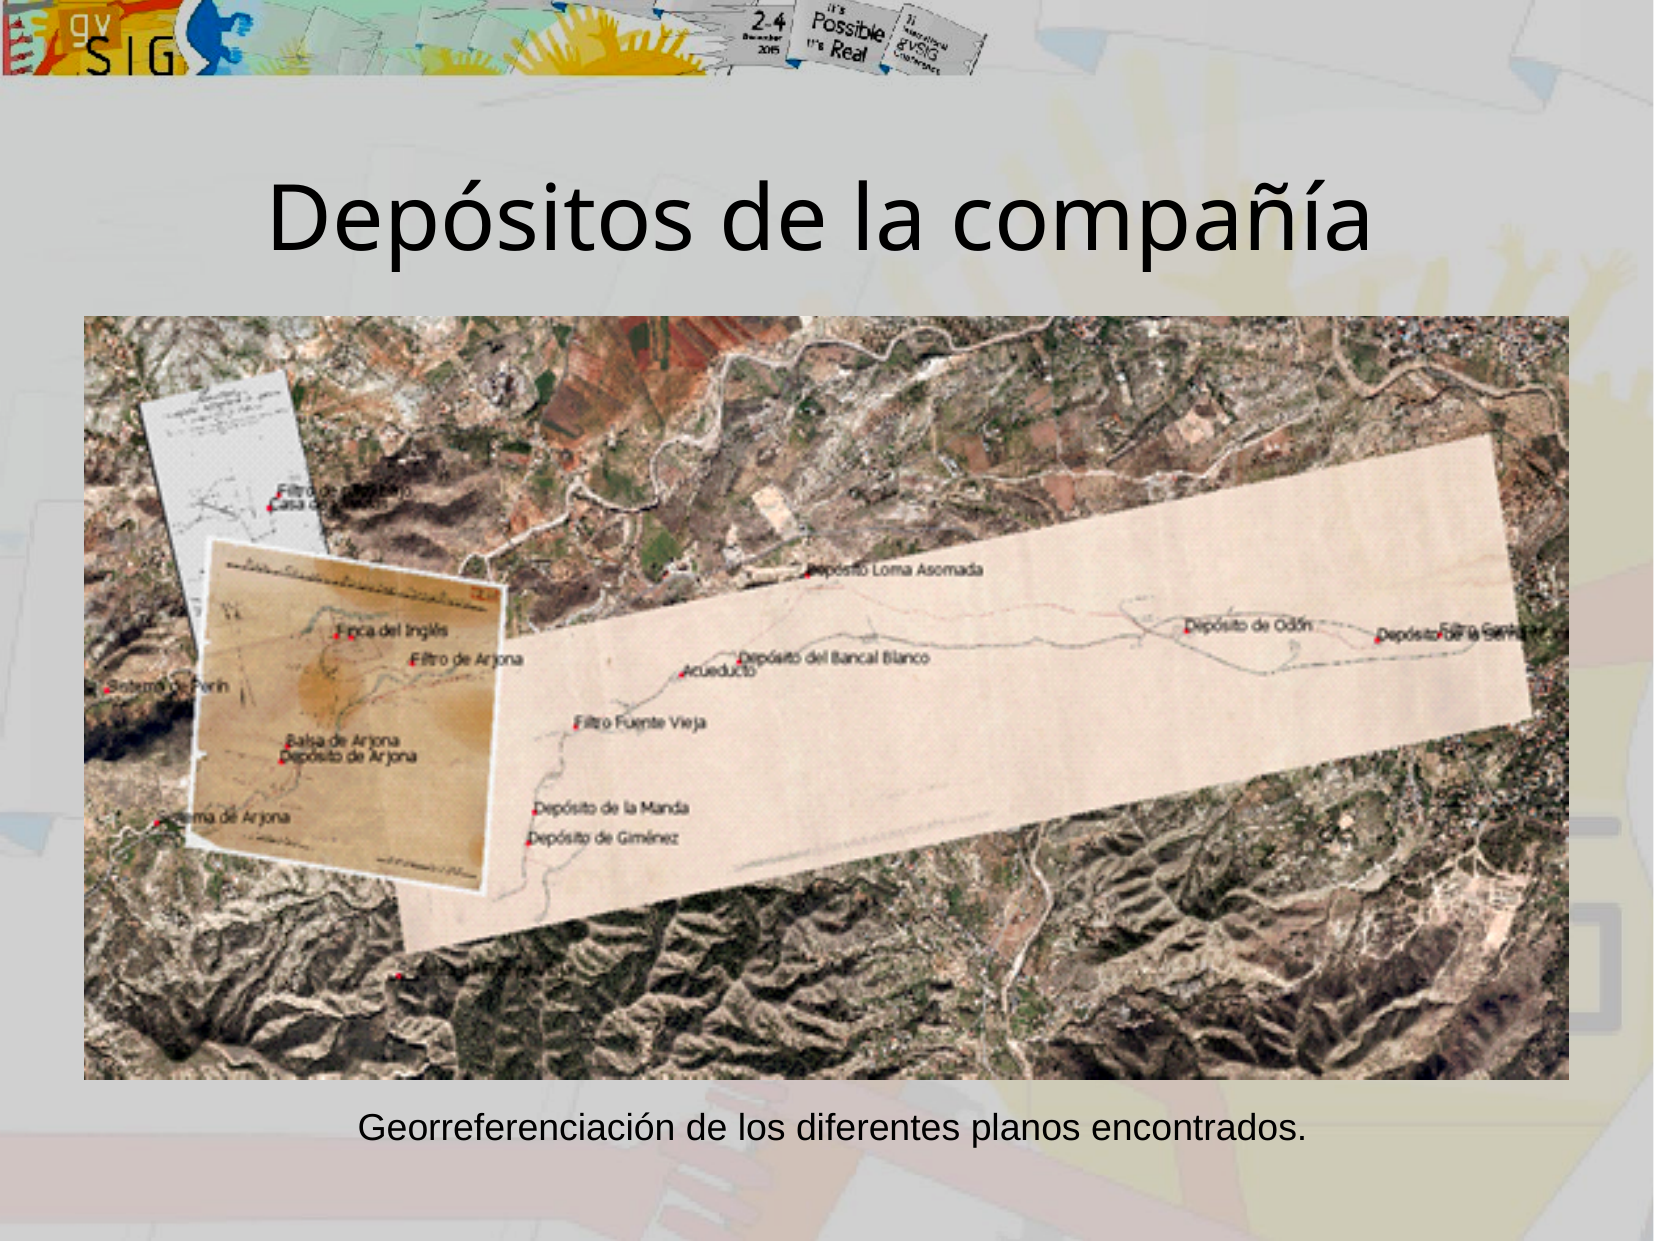

Georreferenciación de los diferentes planos encontrados.
# Depósitos de la compañía